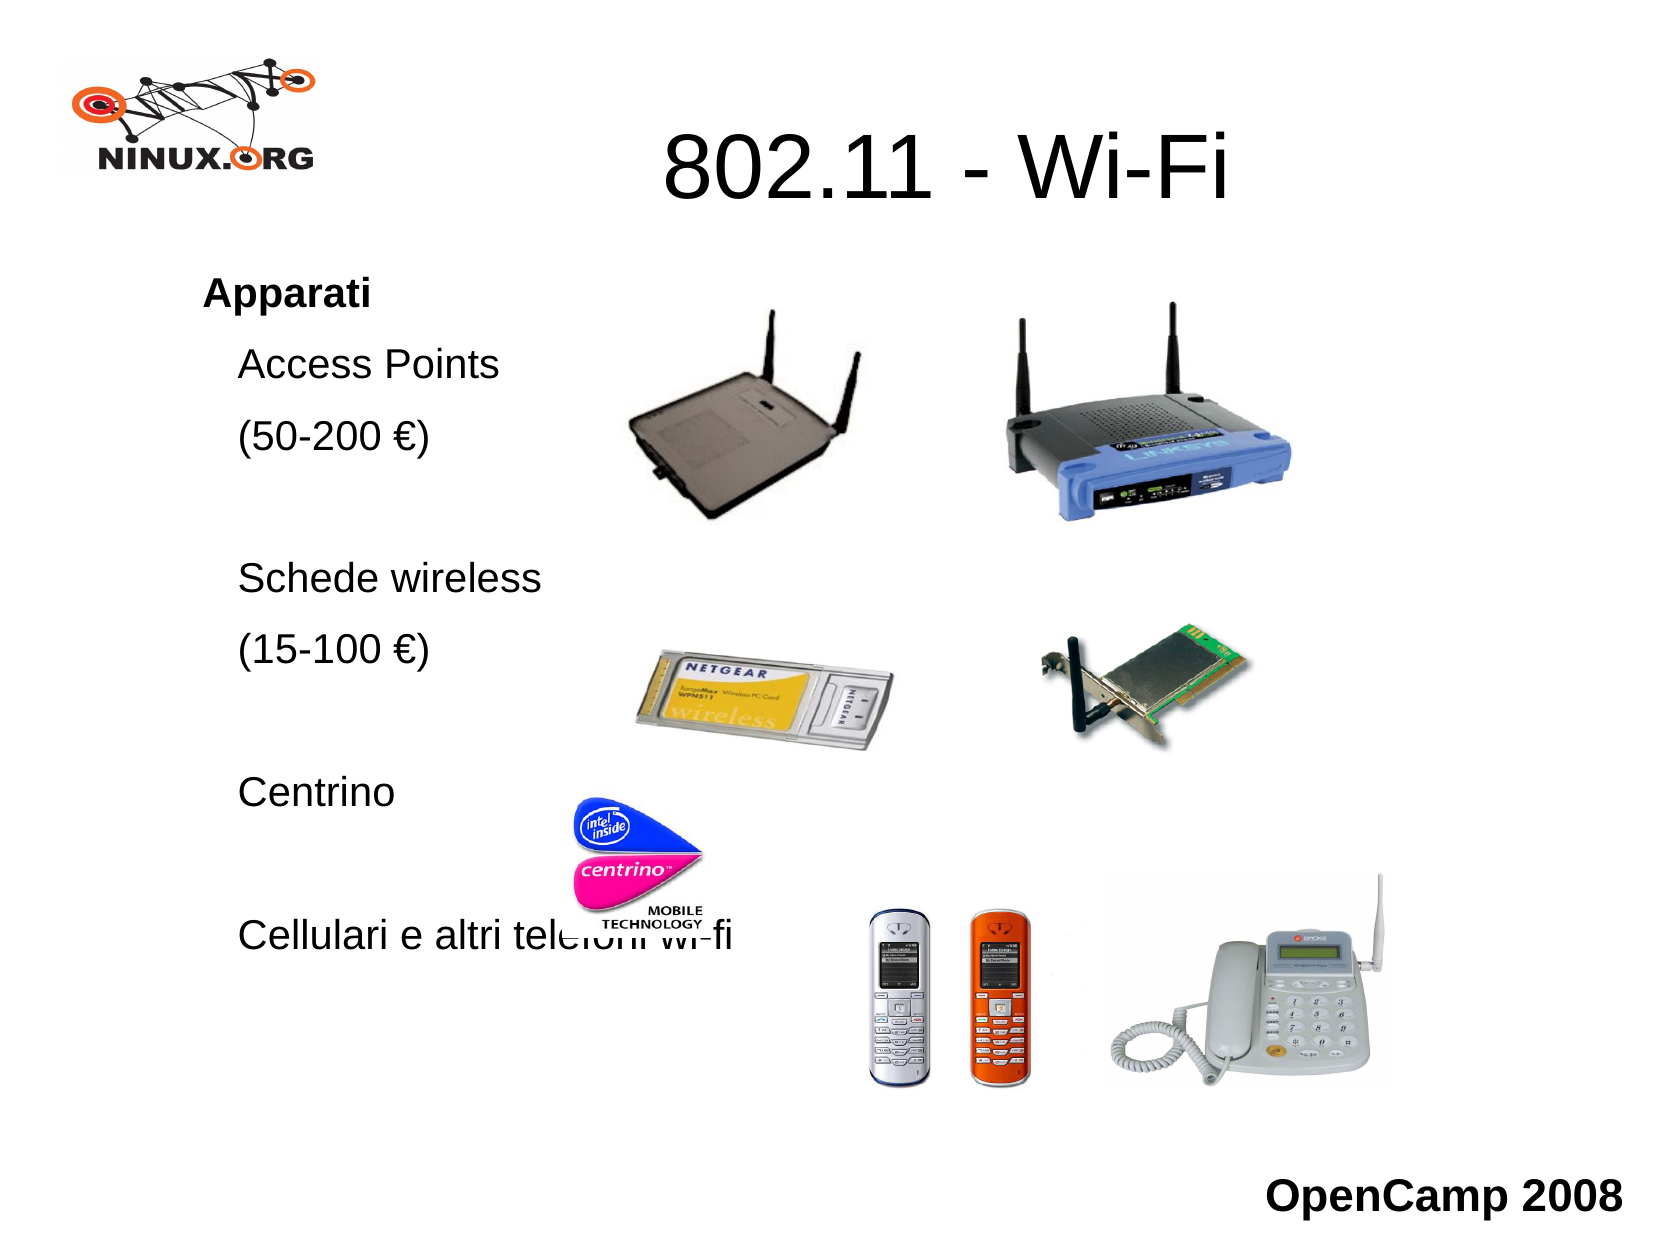

# 802.11 - Wi-Fi
Apparati
Access Points
(50-200 €)
Schede wireless
(15-100 €)
Centrino
Cellulari e altri telefoni wi-fi
 OpenCamp 2008